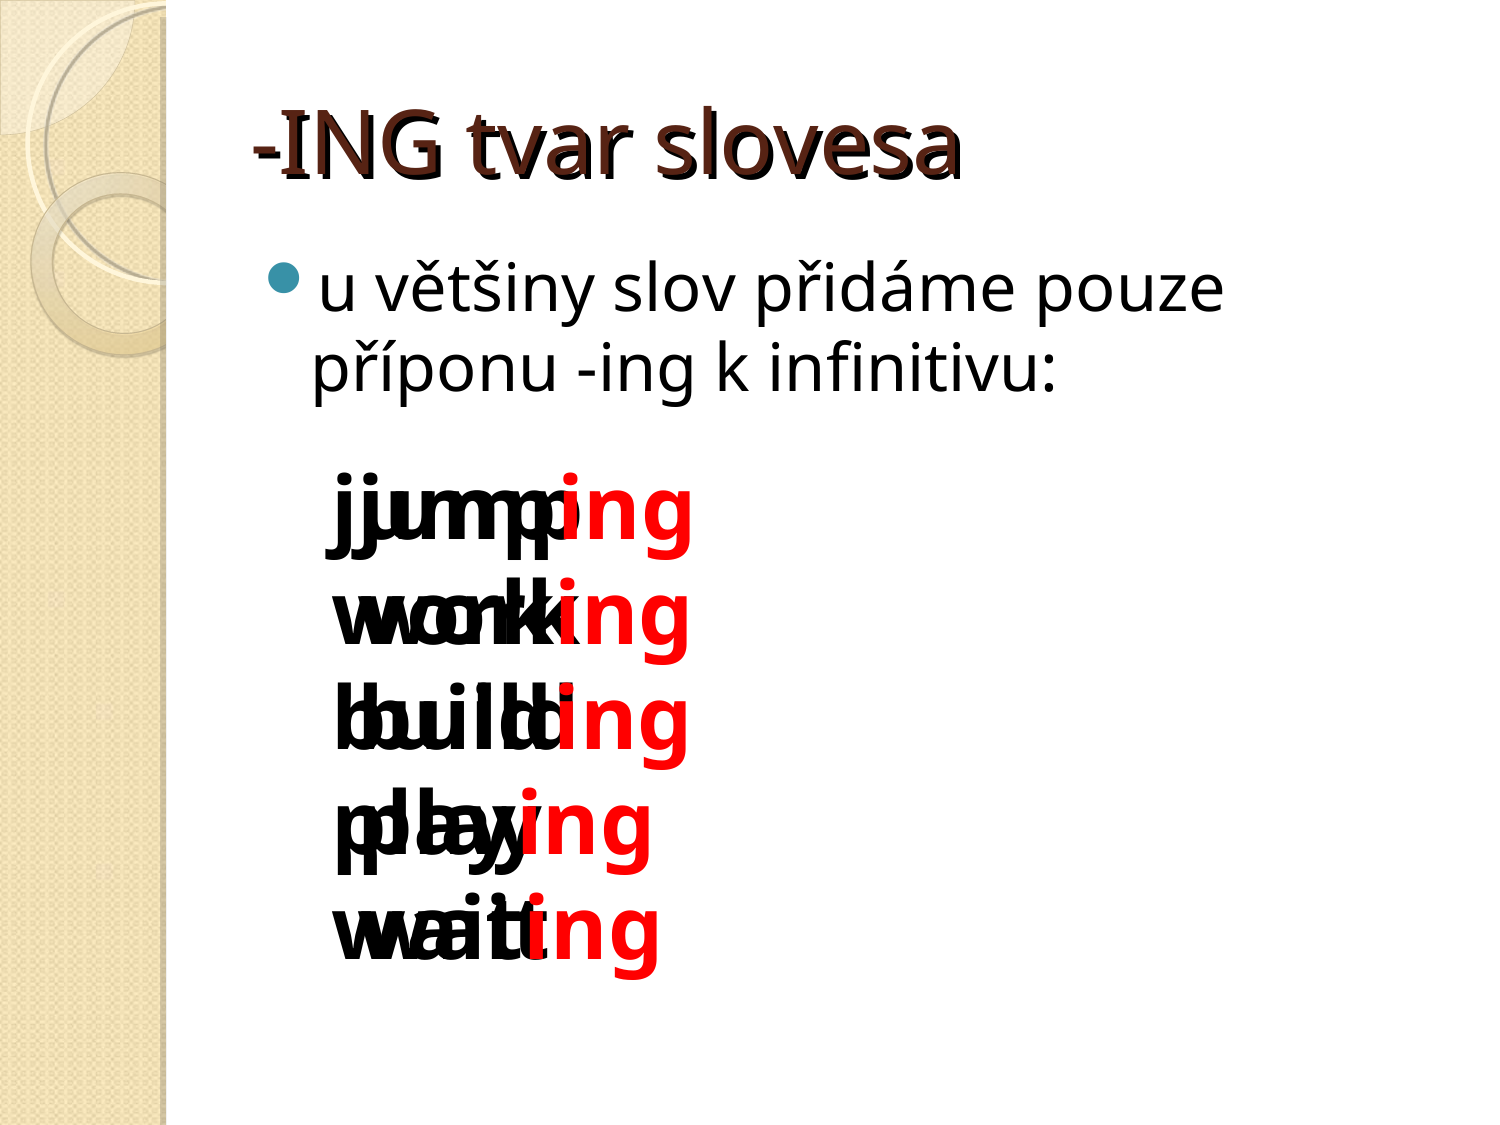

# -ING tvar slovesa
u většiny slov přidáme pouze příponu -ing k infinitivu:
jumping
working
building
playing
waiting
jump
work
build
play
wait